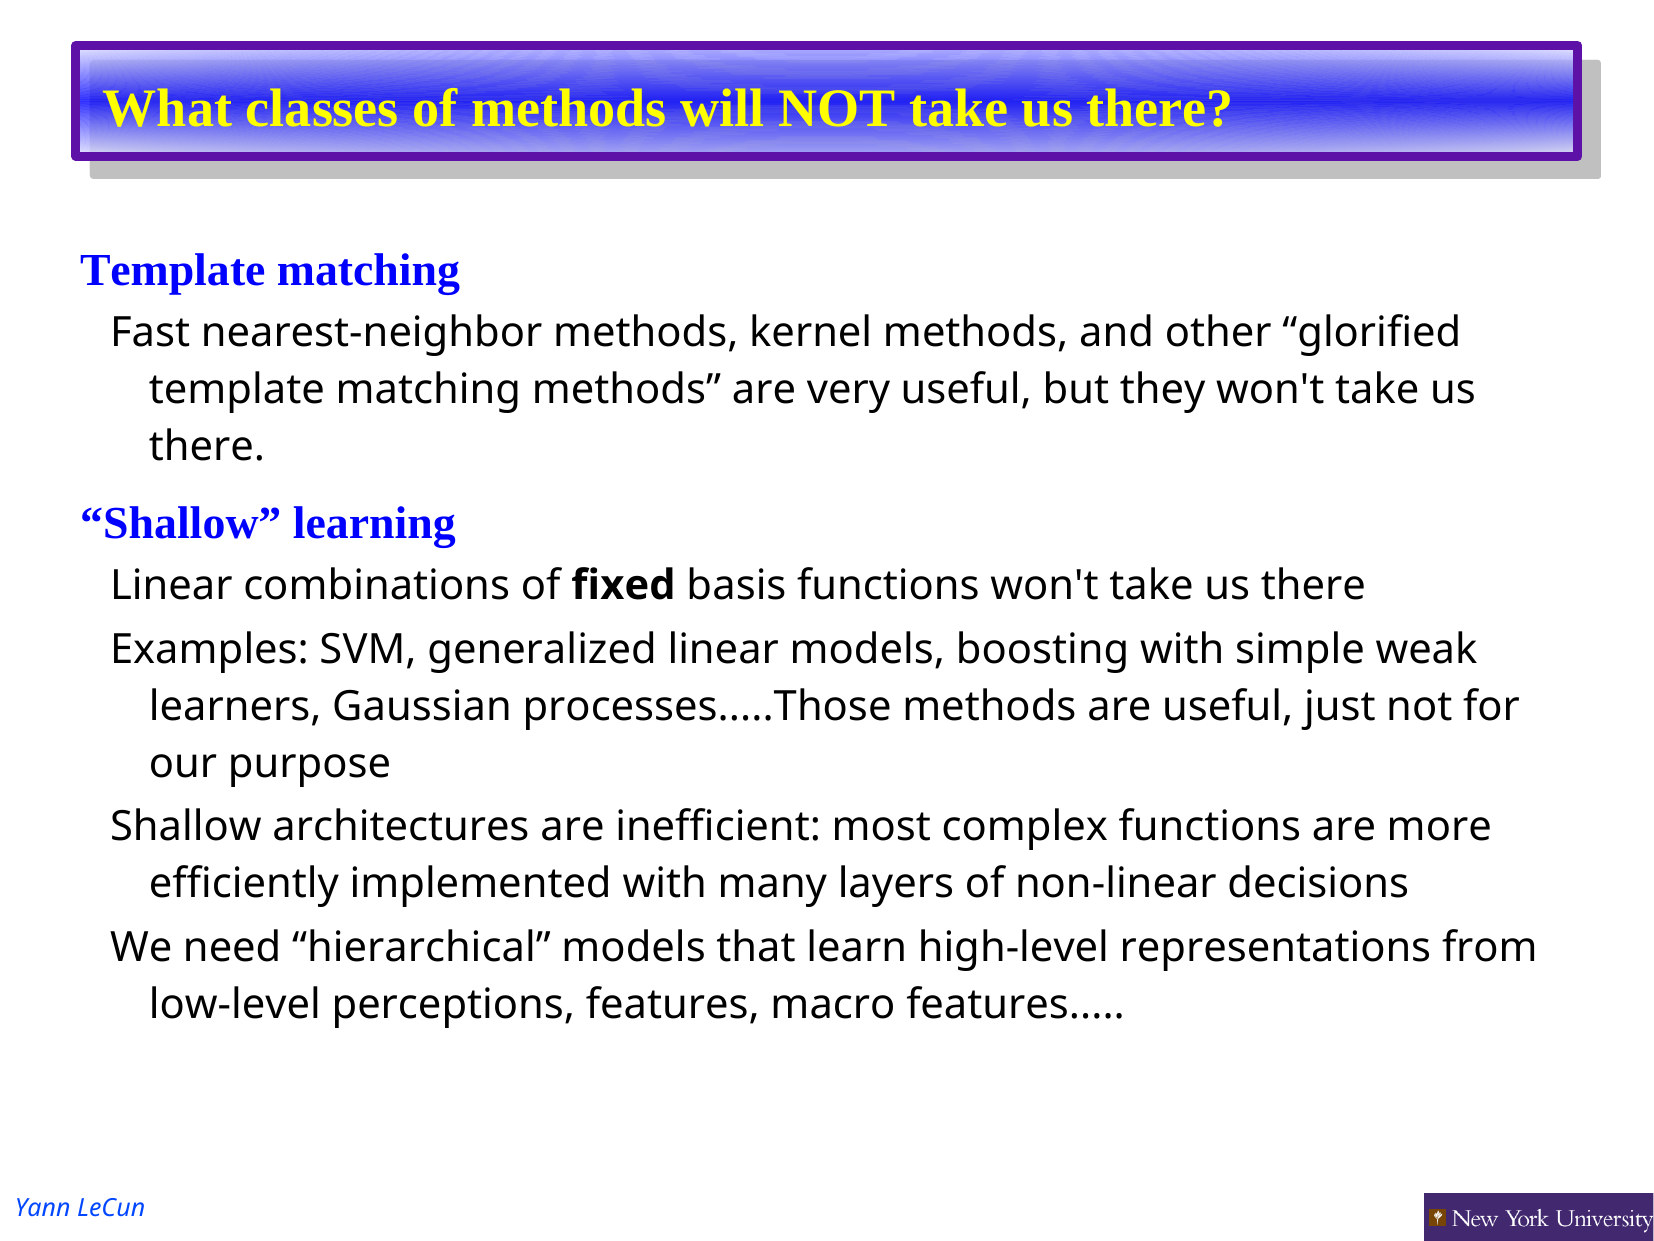

# What classes of methods will NOT take us there?
Template matching
Fast nearest-neighbor methods, kernel methods, and other “glorified template matching methods” are very useful, but they won't take us there.
“Shallow” learning
Linear combinations of fixed basis functions won't take us there
Examples: SVM, generalized linear models, boosting with simple weak learners, Gaussian processes.....Those methods are useful, just not for our purpose
Shallow architectures are inefficient: most complex functions are more efficiently implemented with many layers of non-linear decisions
We need “hierarchical” models that learn high-level representations from low-level perceptions, features, macro features.....